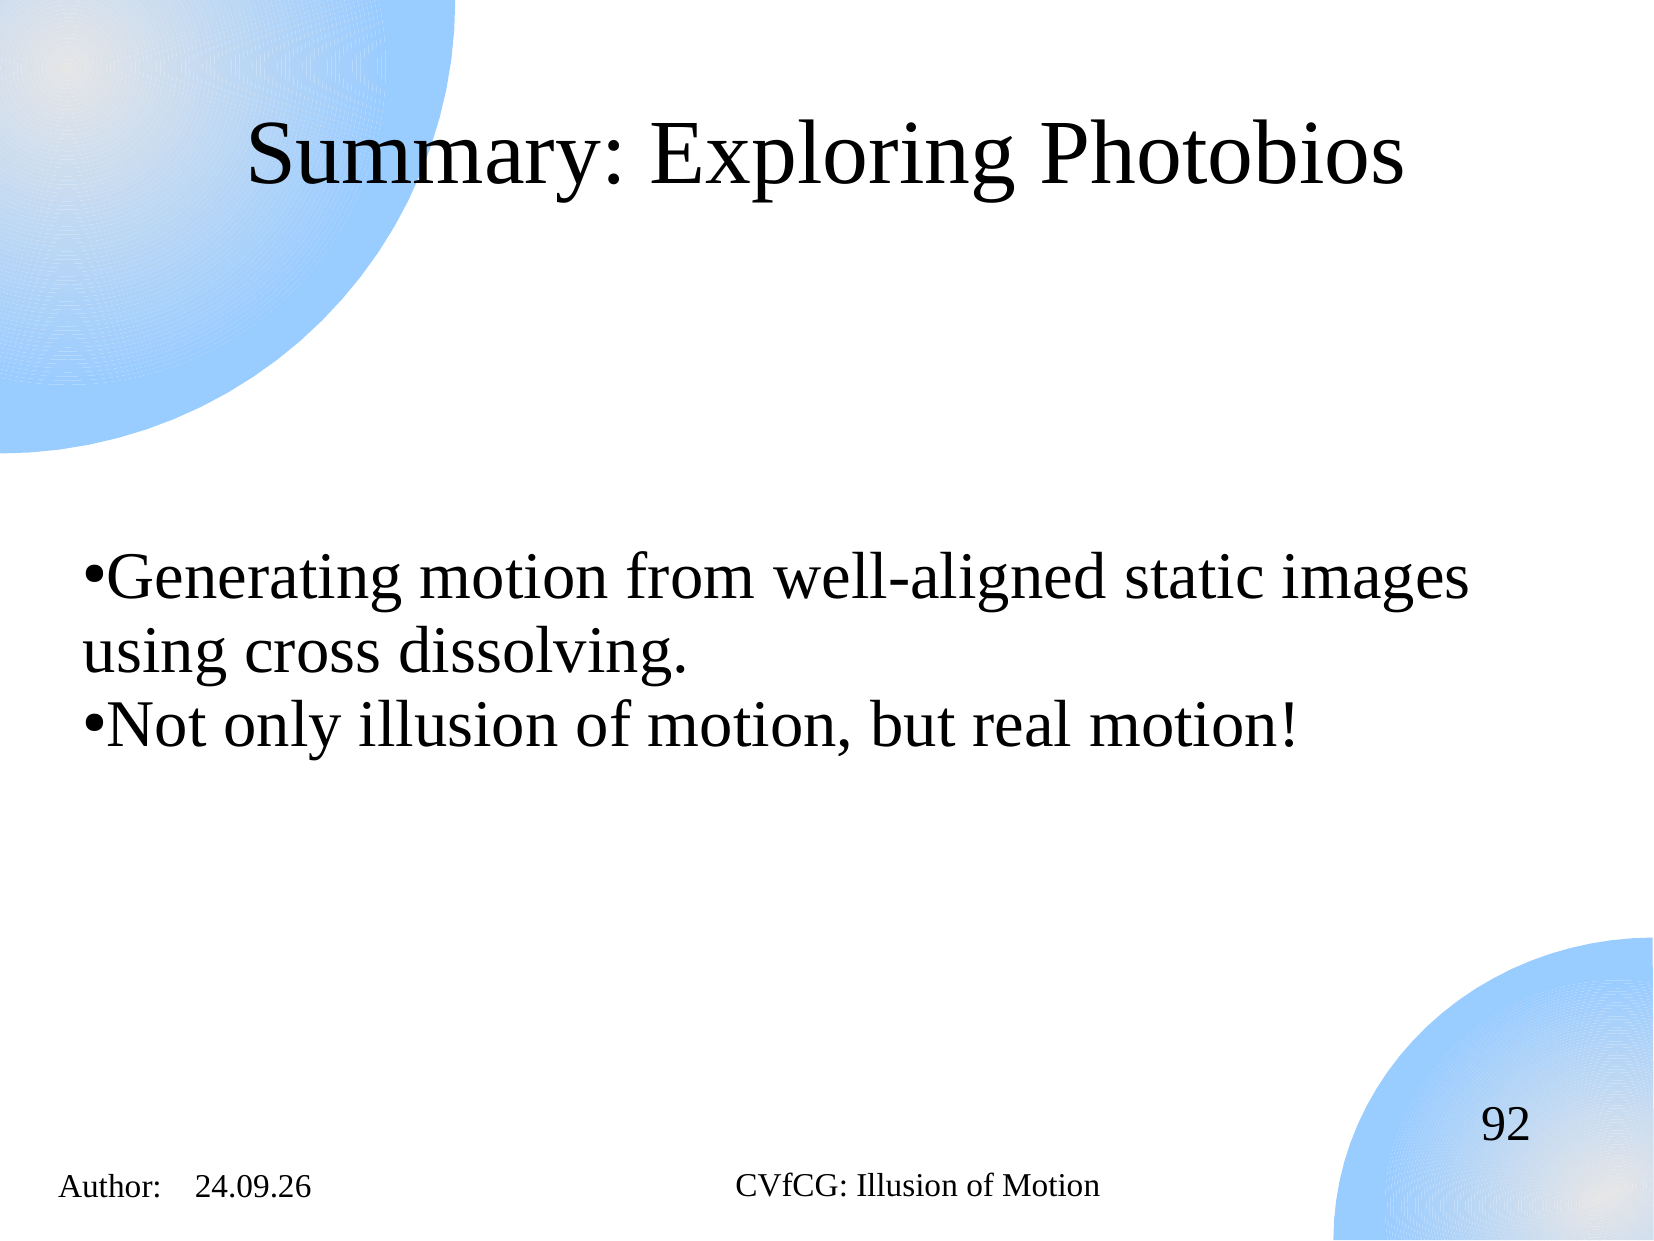

# Summary: Exploring Photobios
Generating motion from well-aligned static images using cross dissolving.
Not only illusion of motion, but real motion!
CVfCG: Illusion of Motion